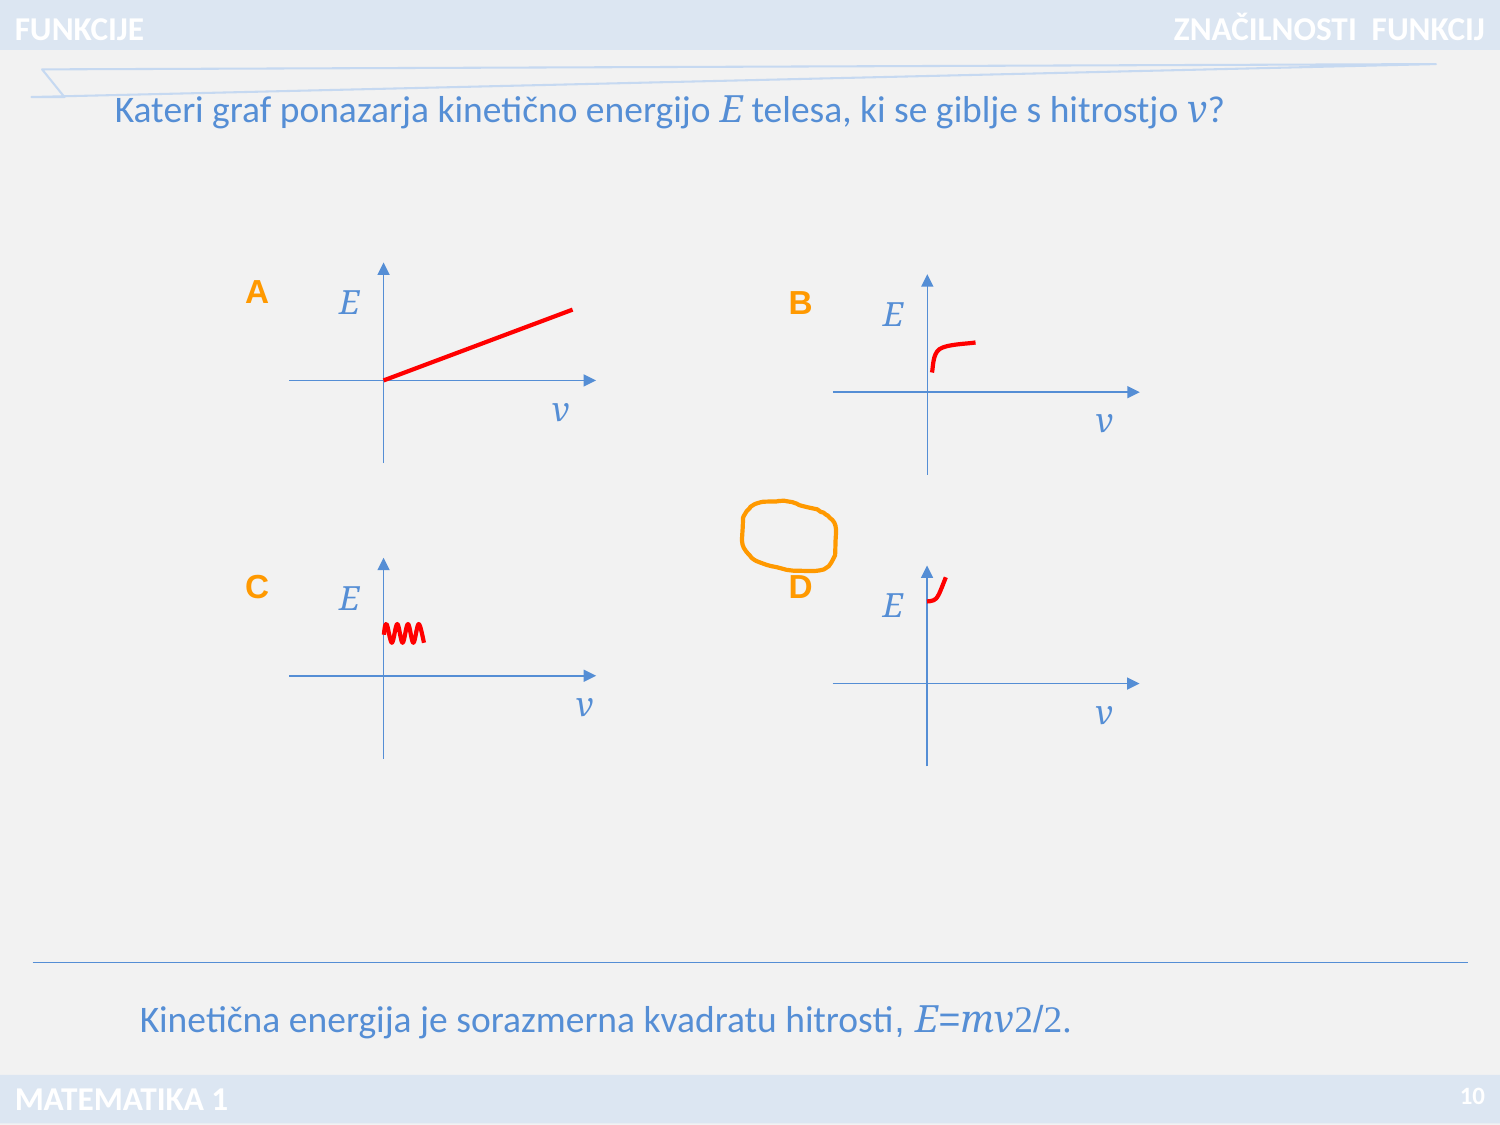

FUNKCIJE
ZNAČILNOSTI FUNKCIJ
Kateri graf ponazarja kinetično energijo E telesa, ki se giblje s hitrostjo v?
A
E
v
B
E
v
C
E
v
D
E
v
Kinetična energija je sorazmerna kvadratu hitrosti, E=mv2/2.
MATEMATIKA 1